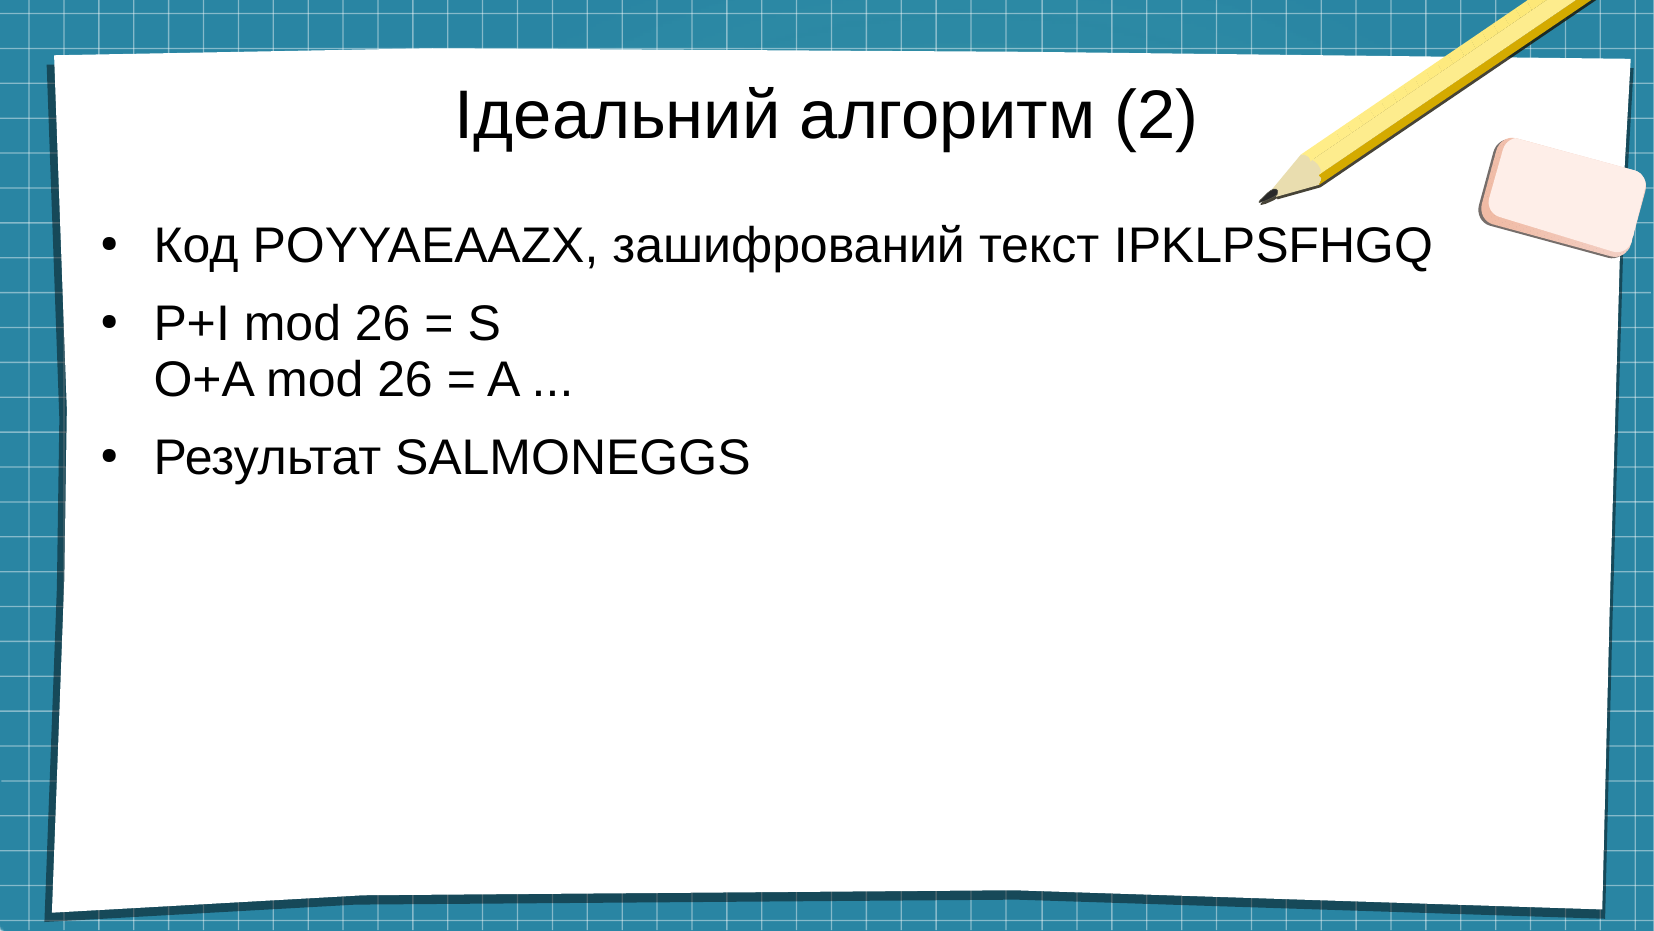

# Ідеальний алгоритм (2)
Код POYYAEAAZX, зашифрований текст IPKLPSFHGQ
P+I mod 26 = S
O+A mod 26 = A ...
Результат SALMONEGGS